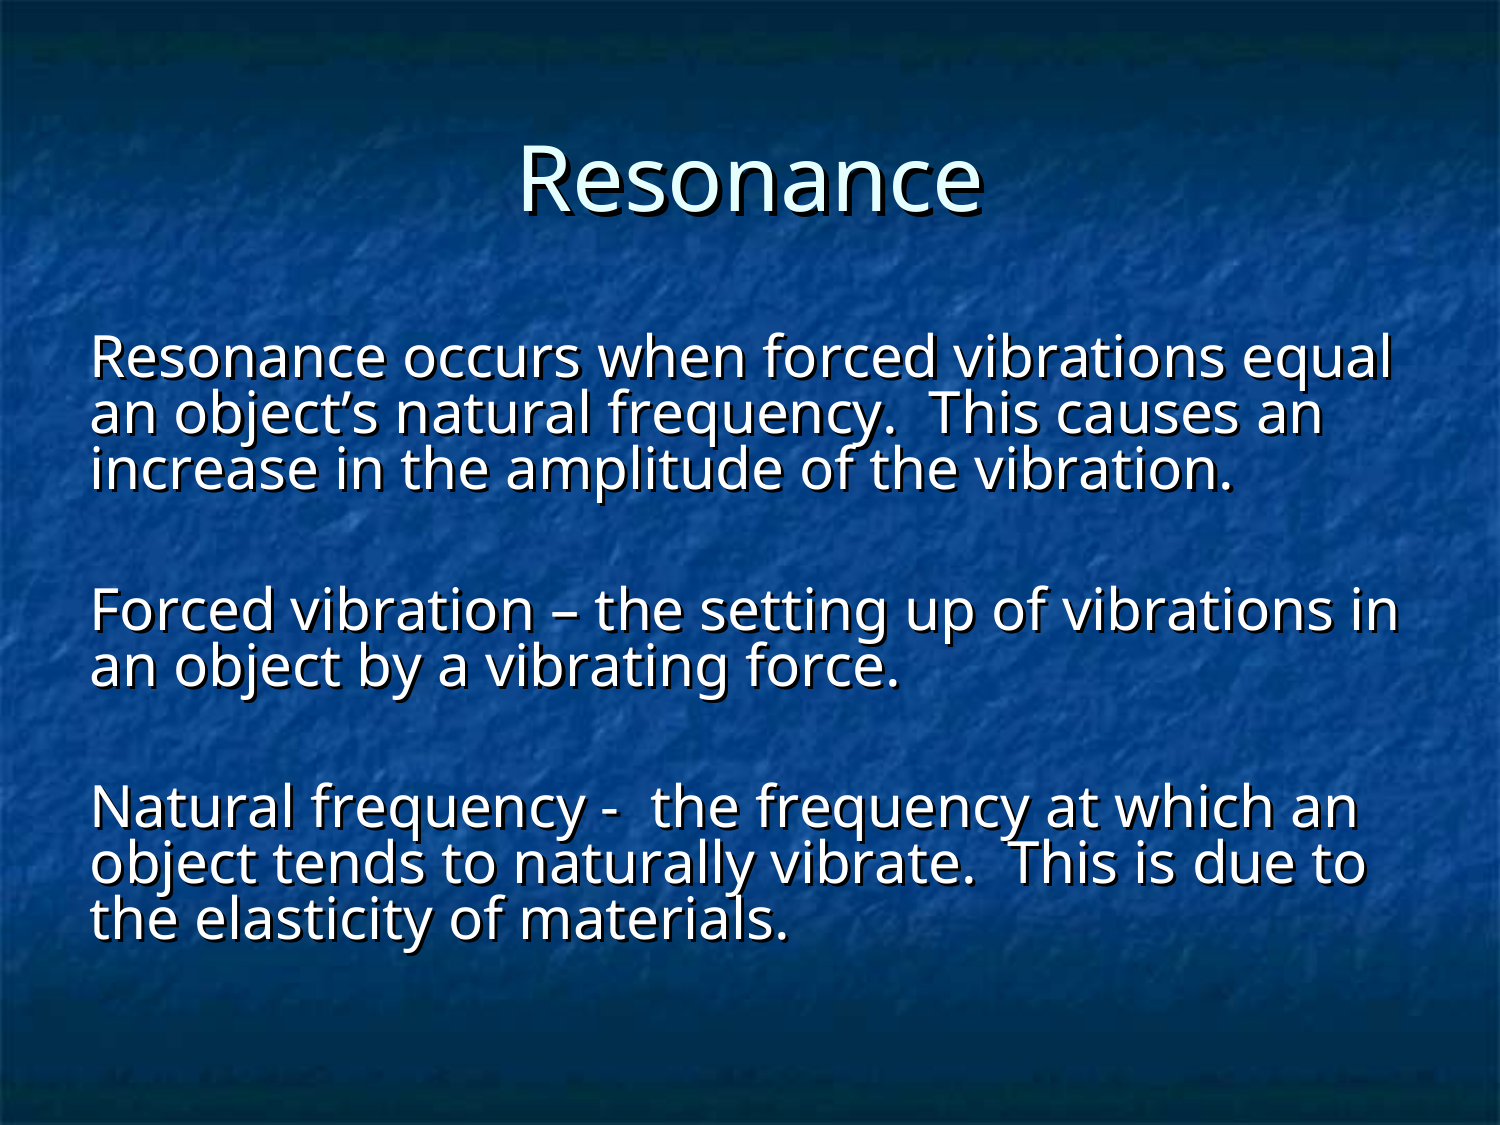

Resonance
Resonance occurs when forced vibrations equal an object’s natural frequency. This causes an increase in the amplitude of the vibration.
Forced vibration – the setting up of vibrations in an object by a vibrating force.
Natural frequency - the frequency at which an object tends to naturally vibrate. This is due to the elasticity of materials.